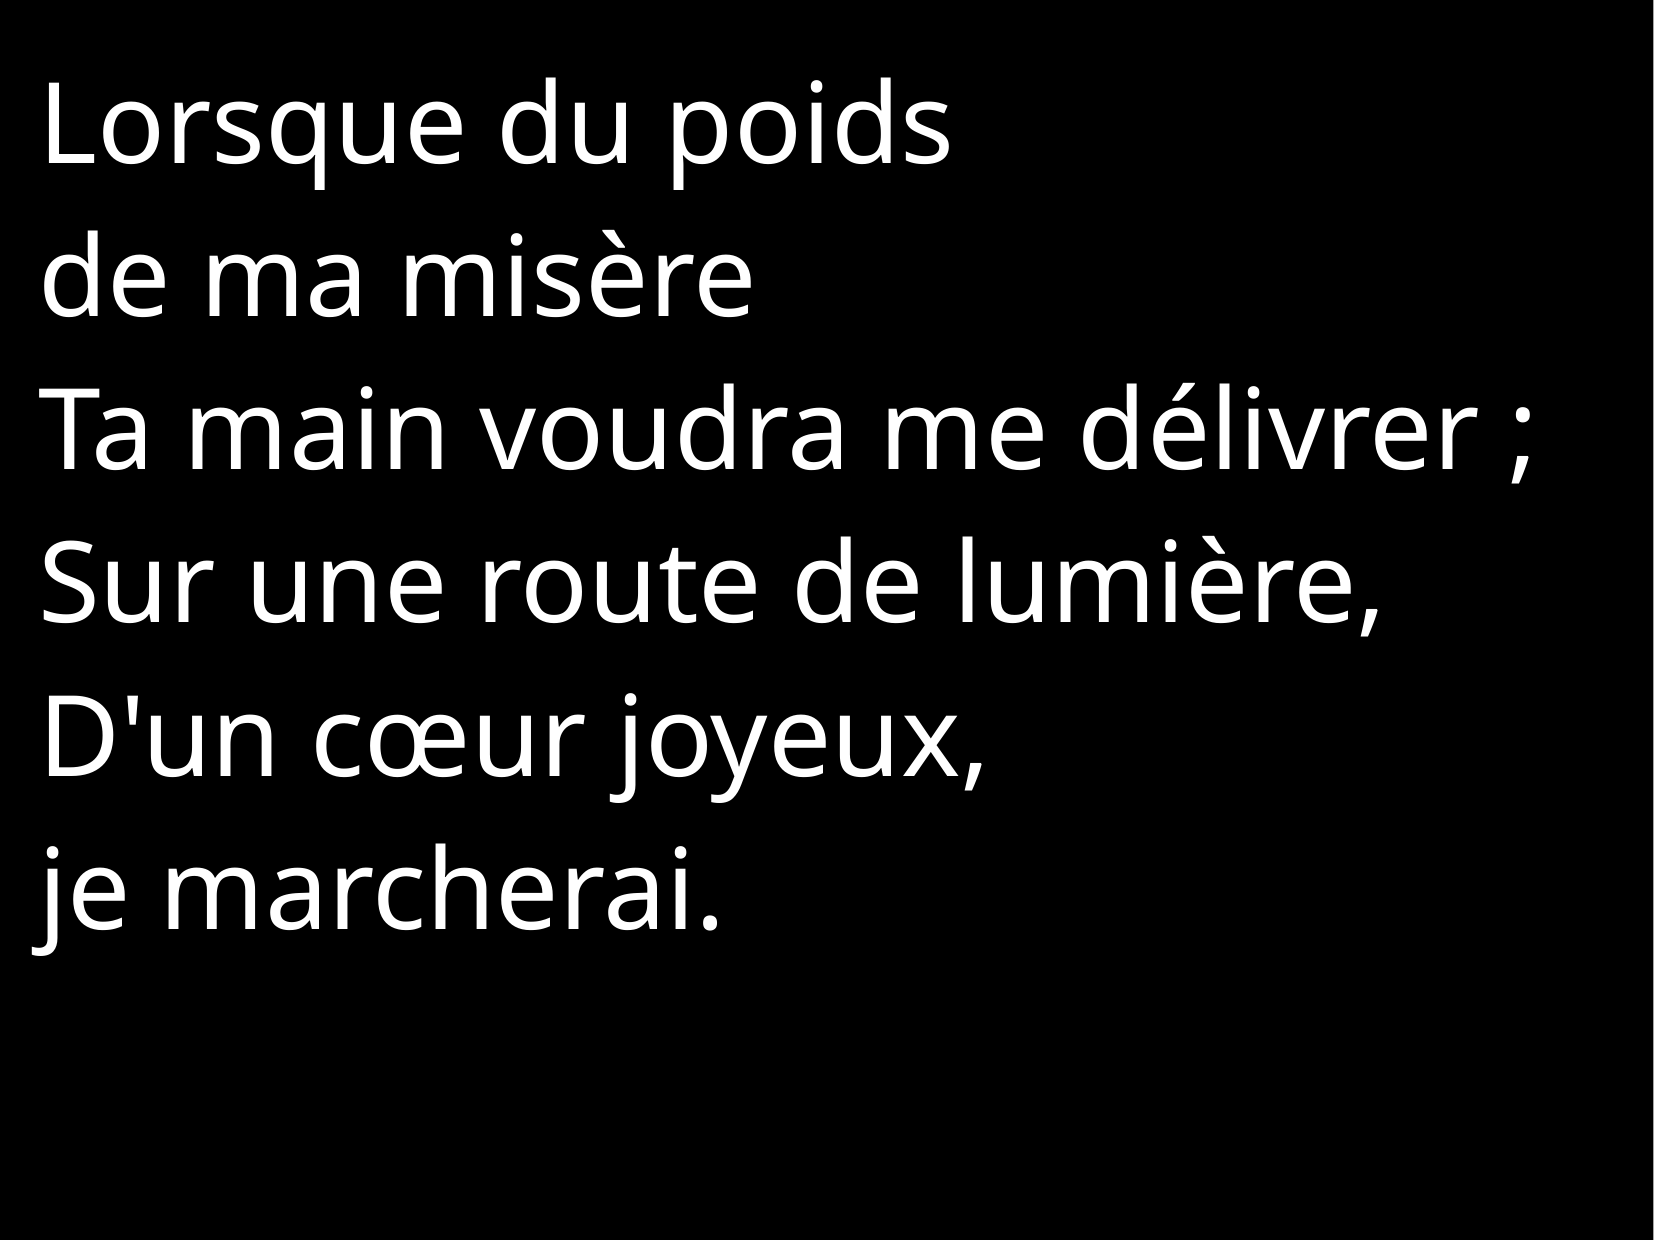

Lorsque du poids
de ma misère
Ta main voudra me délivrer ;
Sur une route de lumière,
D'un cœur joyeux,
je marcherai.